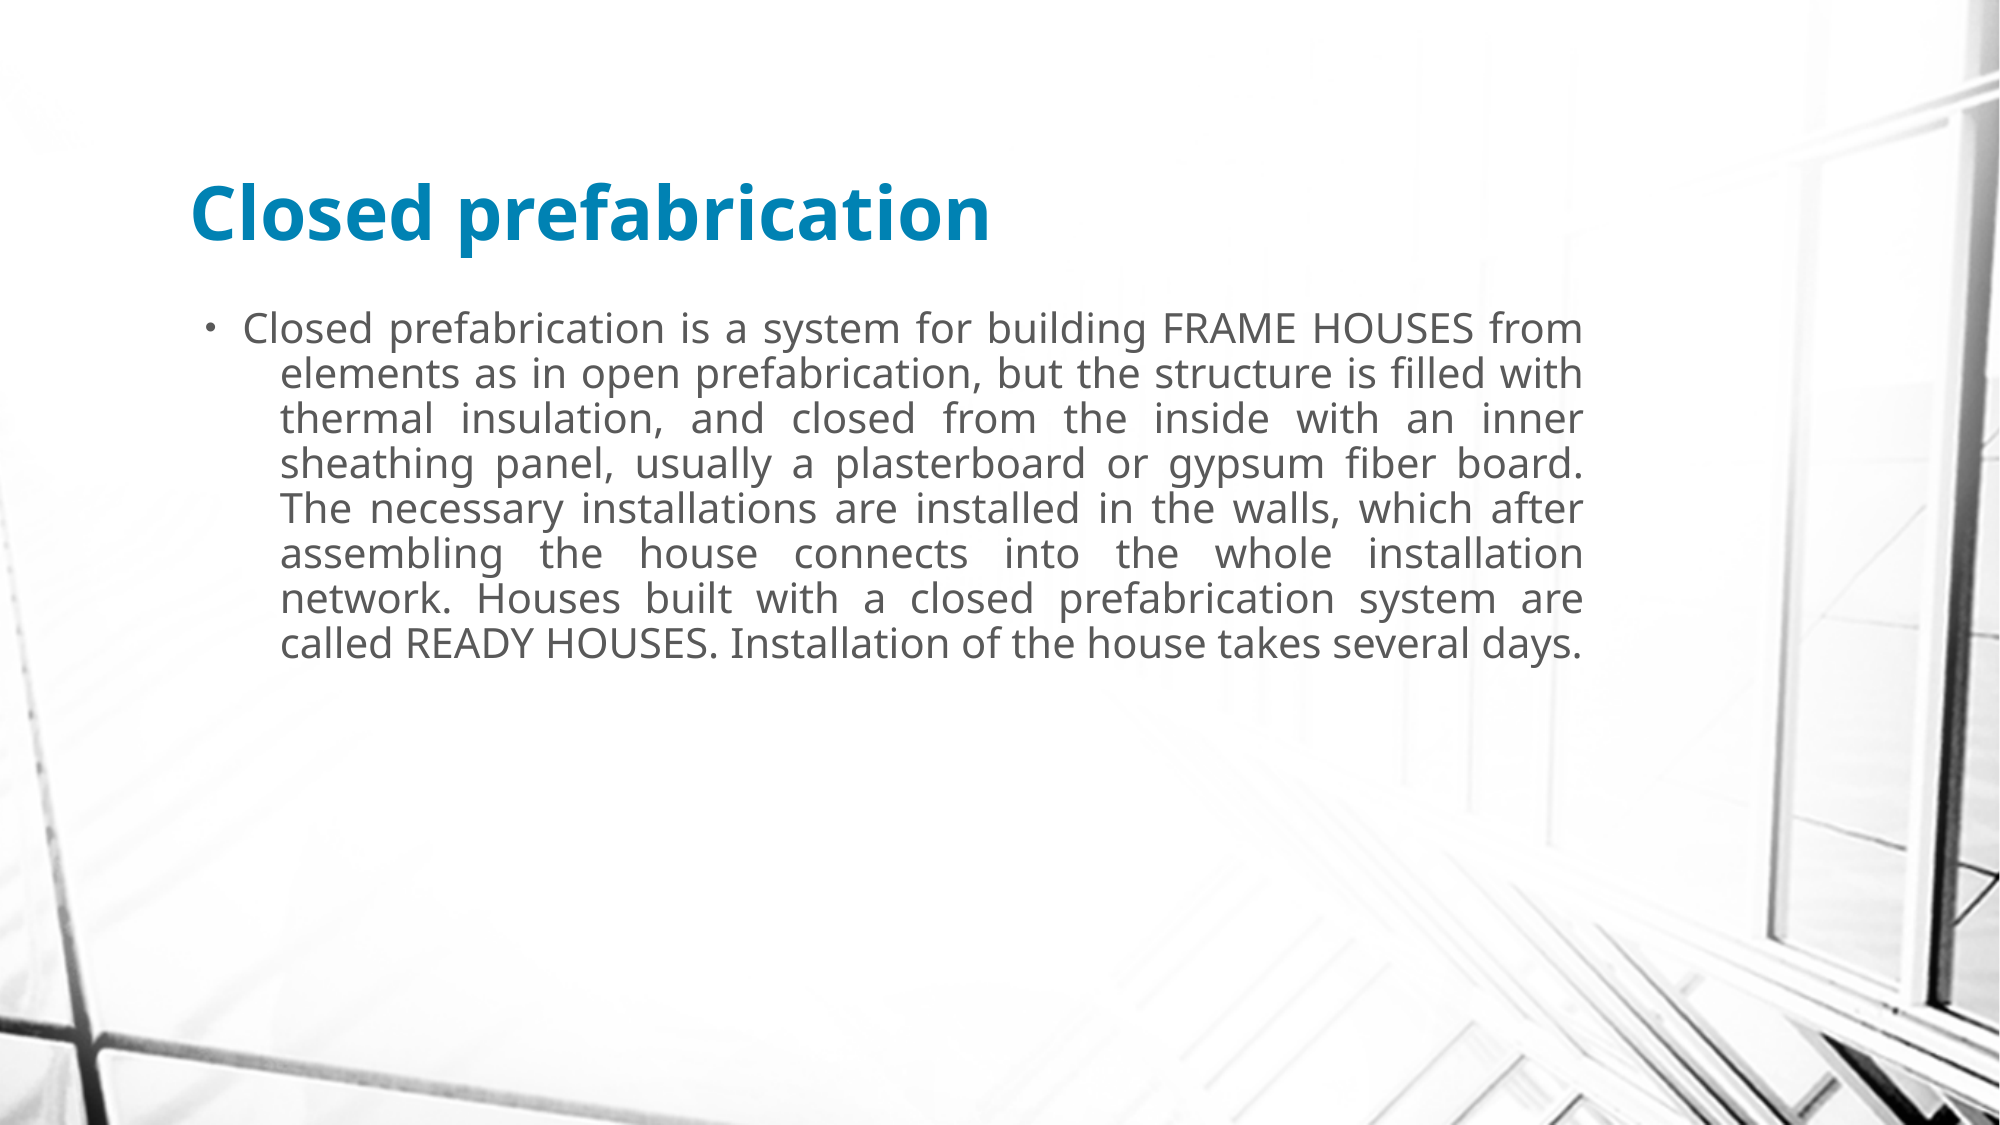

# Closed prefabrication
Closed prefabrication is a system for building FRAME HOUSES from elements as in open prefabrication, but the structure is filled with thermal insulation, and closed from the inside with an inner sheathing panel, usually a plasterboard or gypsum fiber board. The necessary installations are installed in the walls, which after assembling the house connects into the whole installation network. Houses built with a closed prefabrication system are called READY HOUSES. Installation of the house takes several days.